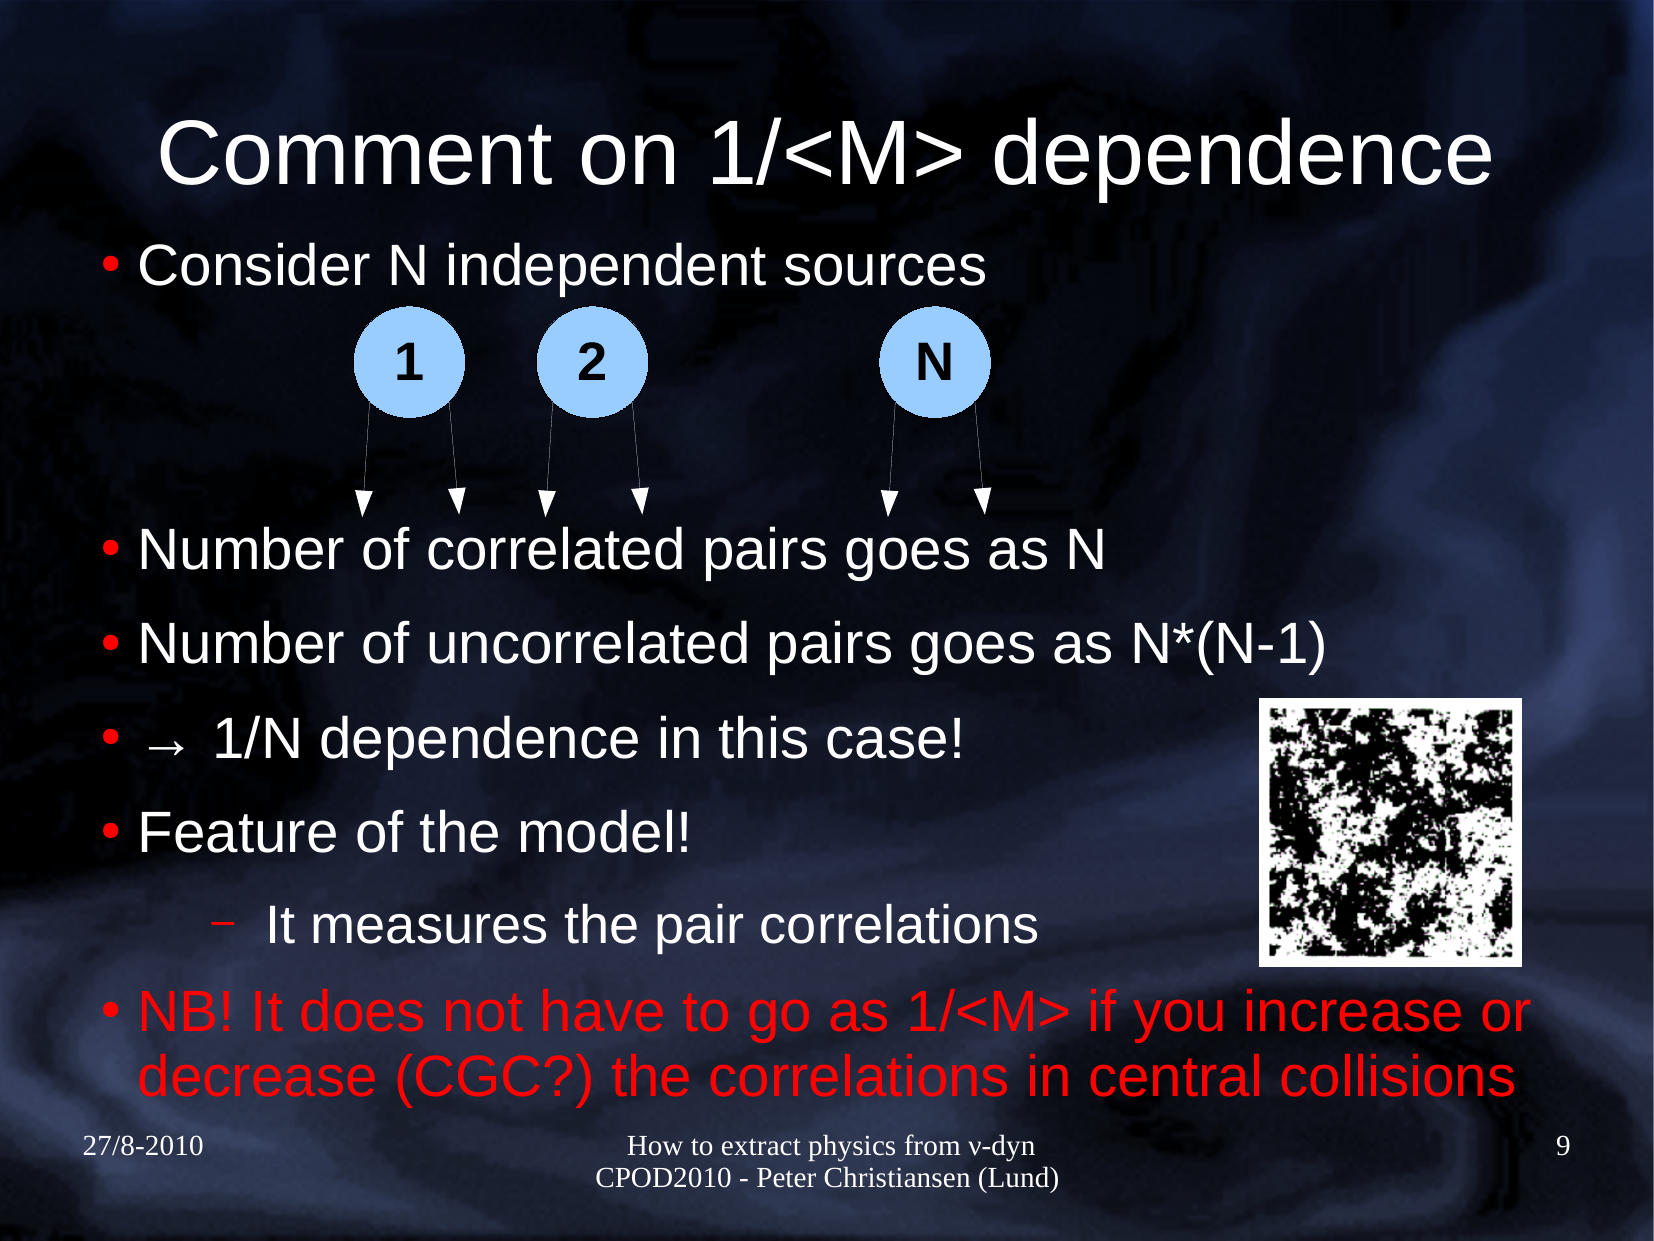

# Comment on 1/<M> dependence
Consider N independent sources
Number of correlated pairs goes as N
Number of uncorrelated pairs goes as N*(N-1)
→ 1/N dependence in this case!
Feature of the model!
It measures the pair correlations
NB! It does not have to go as 1/<M> if you increase or decrease (CGC?) the correlations in central collisions
1
2
N
27/8-2010
9